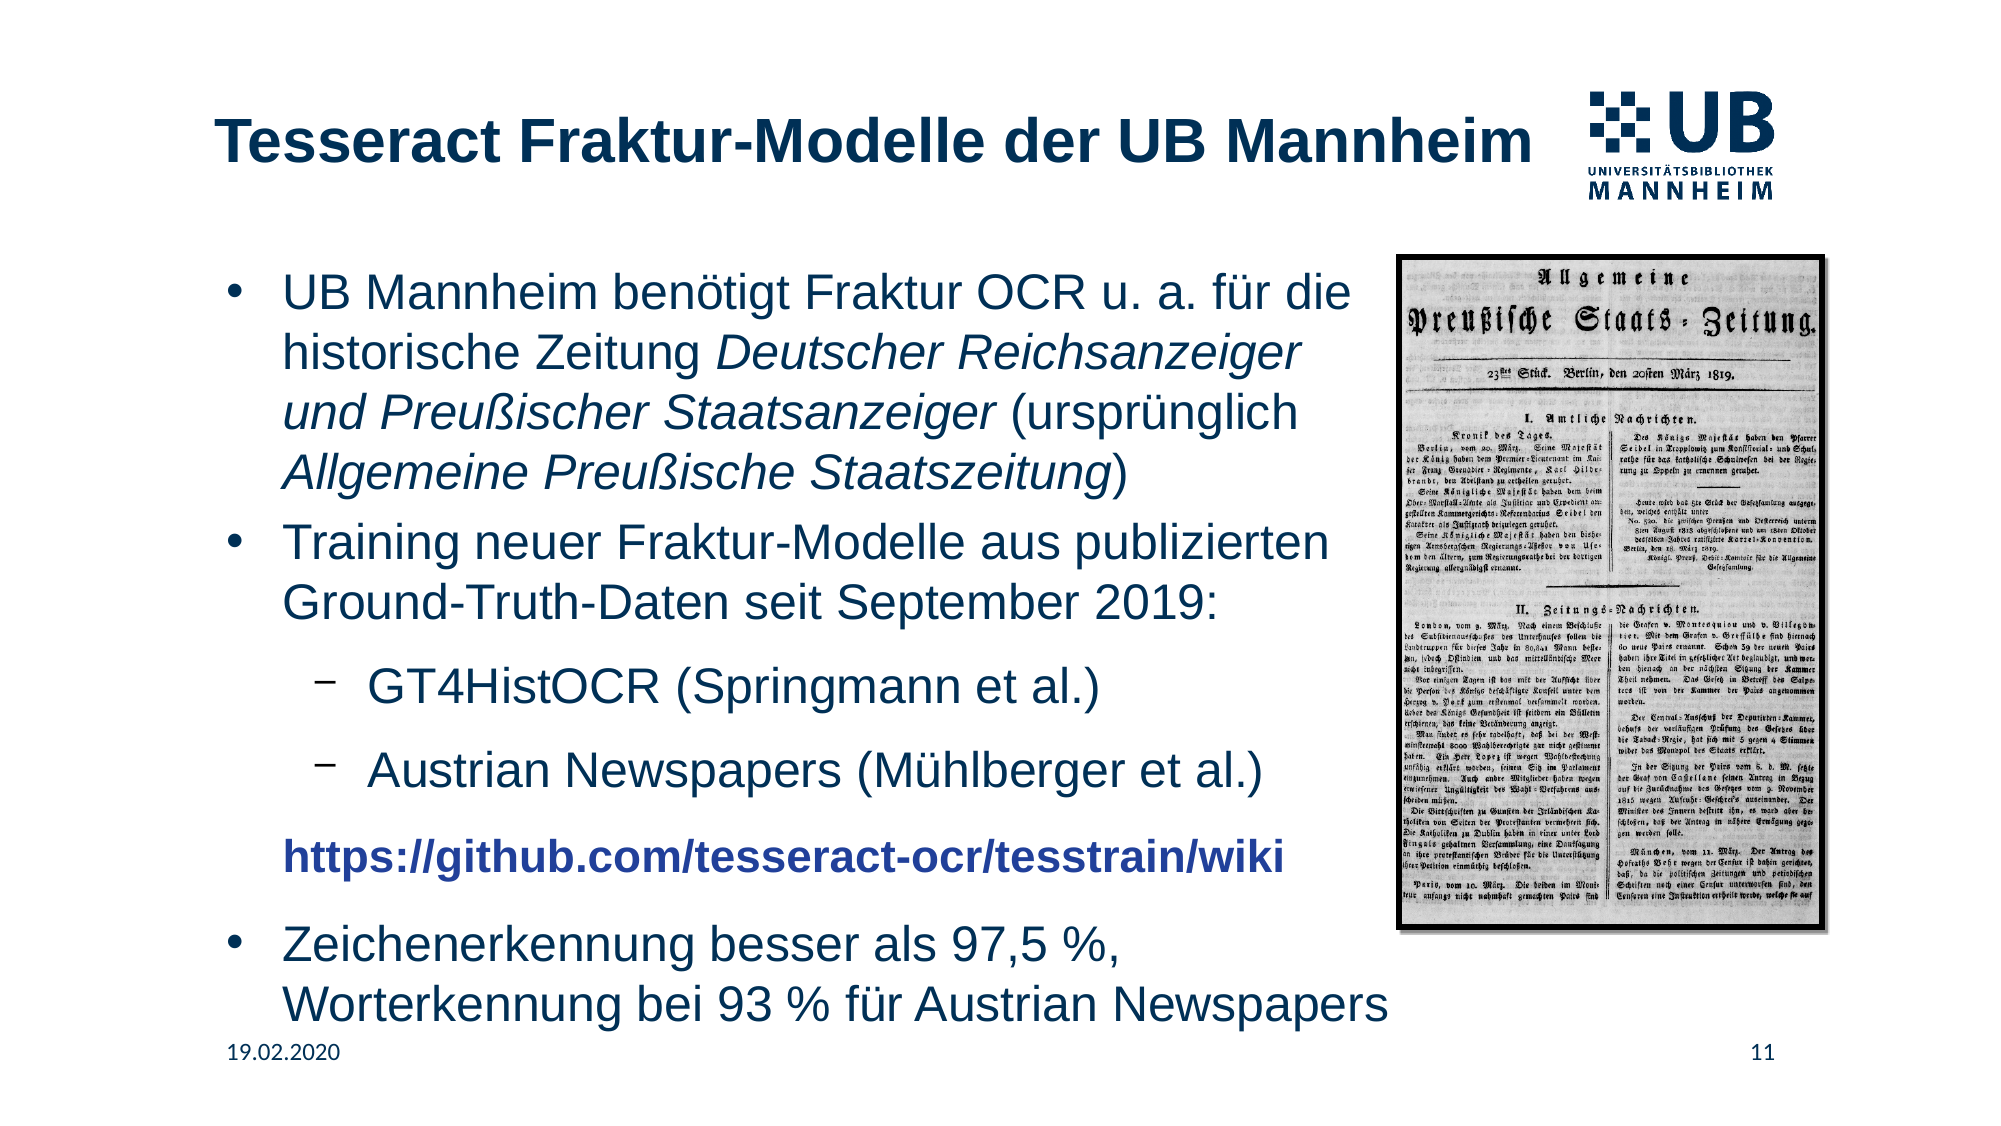

# Tesseract Fraktur-Modelle der UB Mannheim
UB Mannheim benötigt Fraktur OCR u. a. für die
historische Zeitung Deutscher Reichsanzeiger
und Preußischer Staatsanzeiger (ursprünglich
Allgemeine Preußische Staatszeitung)
Training neuer Fraktur-Modelle aus publizierten
Ground-Truth-Daten seit September 2019:
GT4HistOCR (Springmann et al.)
Austrian Newspapers (Mühlberger et al.)
https://github.com/tesseract-ocr/tesstrain/wiki
Zeichenerkennung besser als 97,5 %,
Worterkennung bei 93 % für Austrian Newspapers
19.02.2020